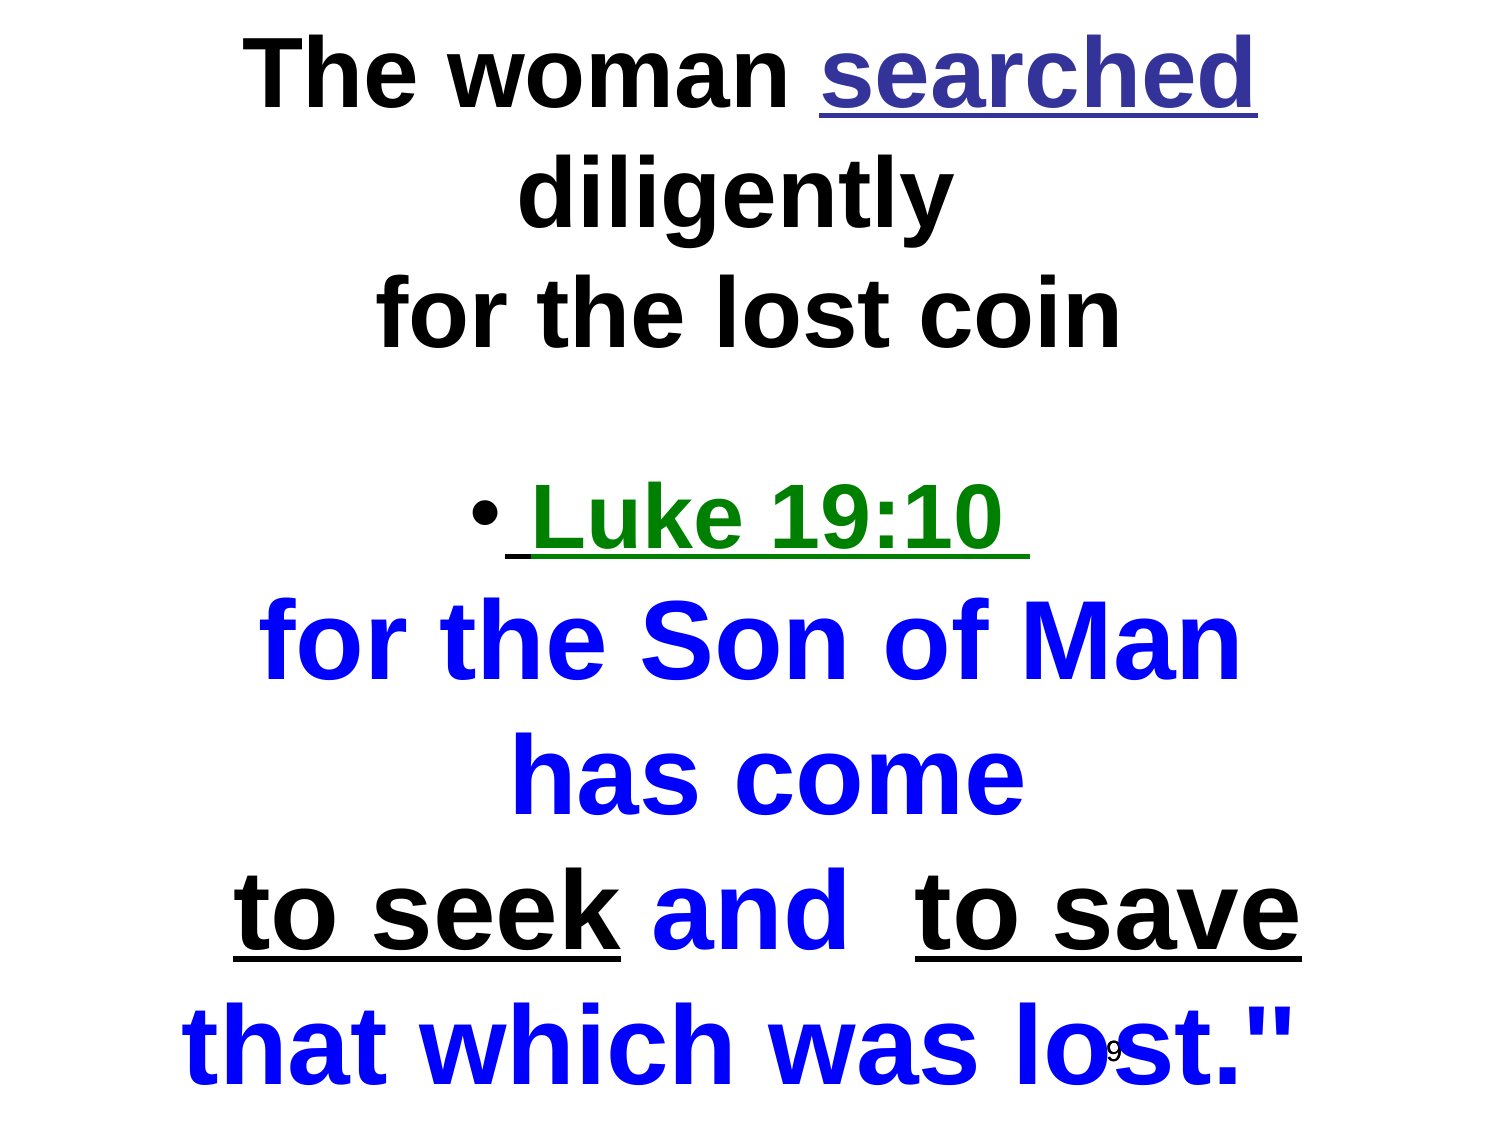

The woman searched diligently
for the lost coin
 Luke 19:10
for the Son of Man
has come
 to seek and to save
that which was lost.''
29